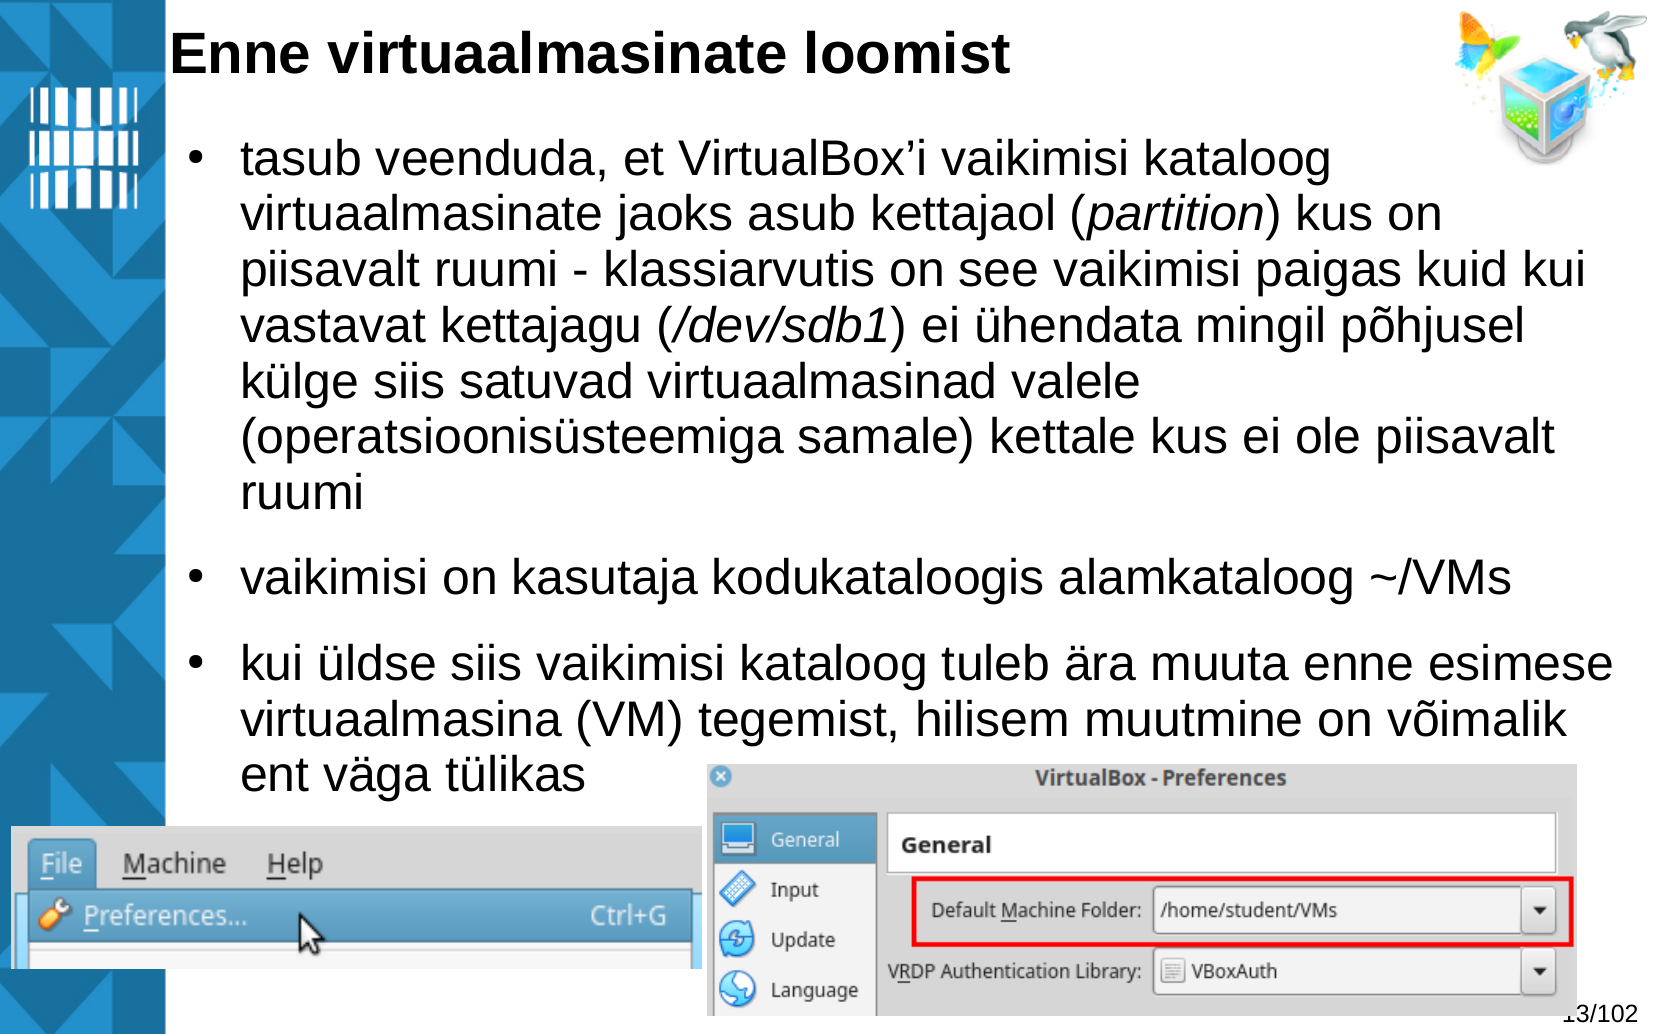

# Enne virtuaalmasinate loomist
tasub veenduda, et VirtualBox’i vaikimisi kataloog virtuaalmasinate jaoks asub kettajaol (partition) kus on piisavalt ruumi - klassiarvutis on see vaikimisi paigas kuid kui vastavat kettajagu (/dev/sdb1) ei ühendata mingil põhjusel külge siis satuvad virtuaalmasinad valele (operatsioonisüsteemiga samale) kettale kus ei ole piisavalt ruumi
vaikimisi on kasutaja kodukataloogis alamkataloog ~/VMs
kui üldse siis vaikimisi kataloog tuleb ära muuta enne esimese virtuaalmasina (VM) tegemist, hilisem muutmine on võimalik ent väga tülikas